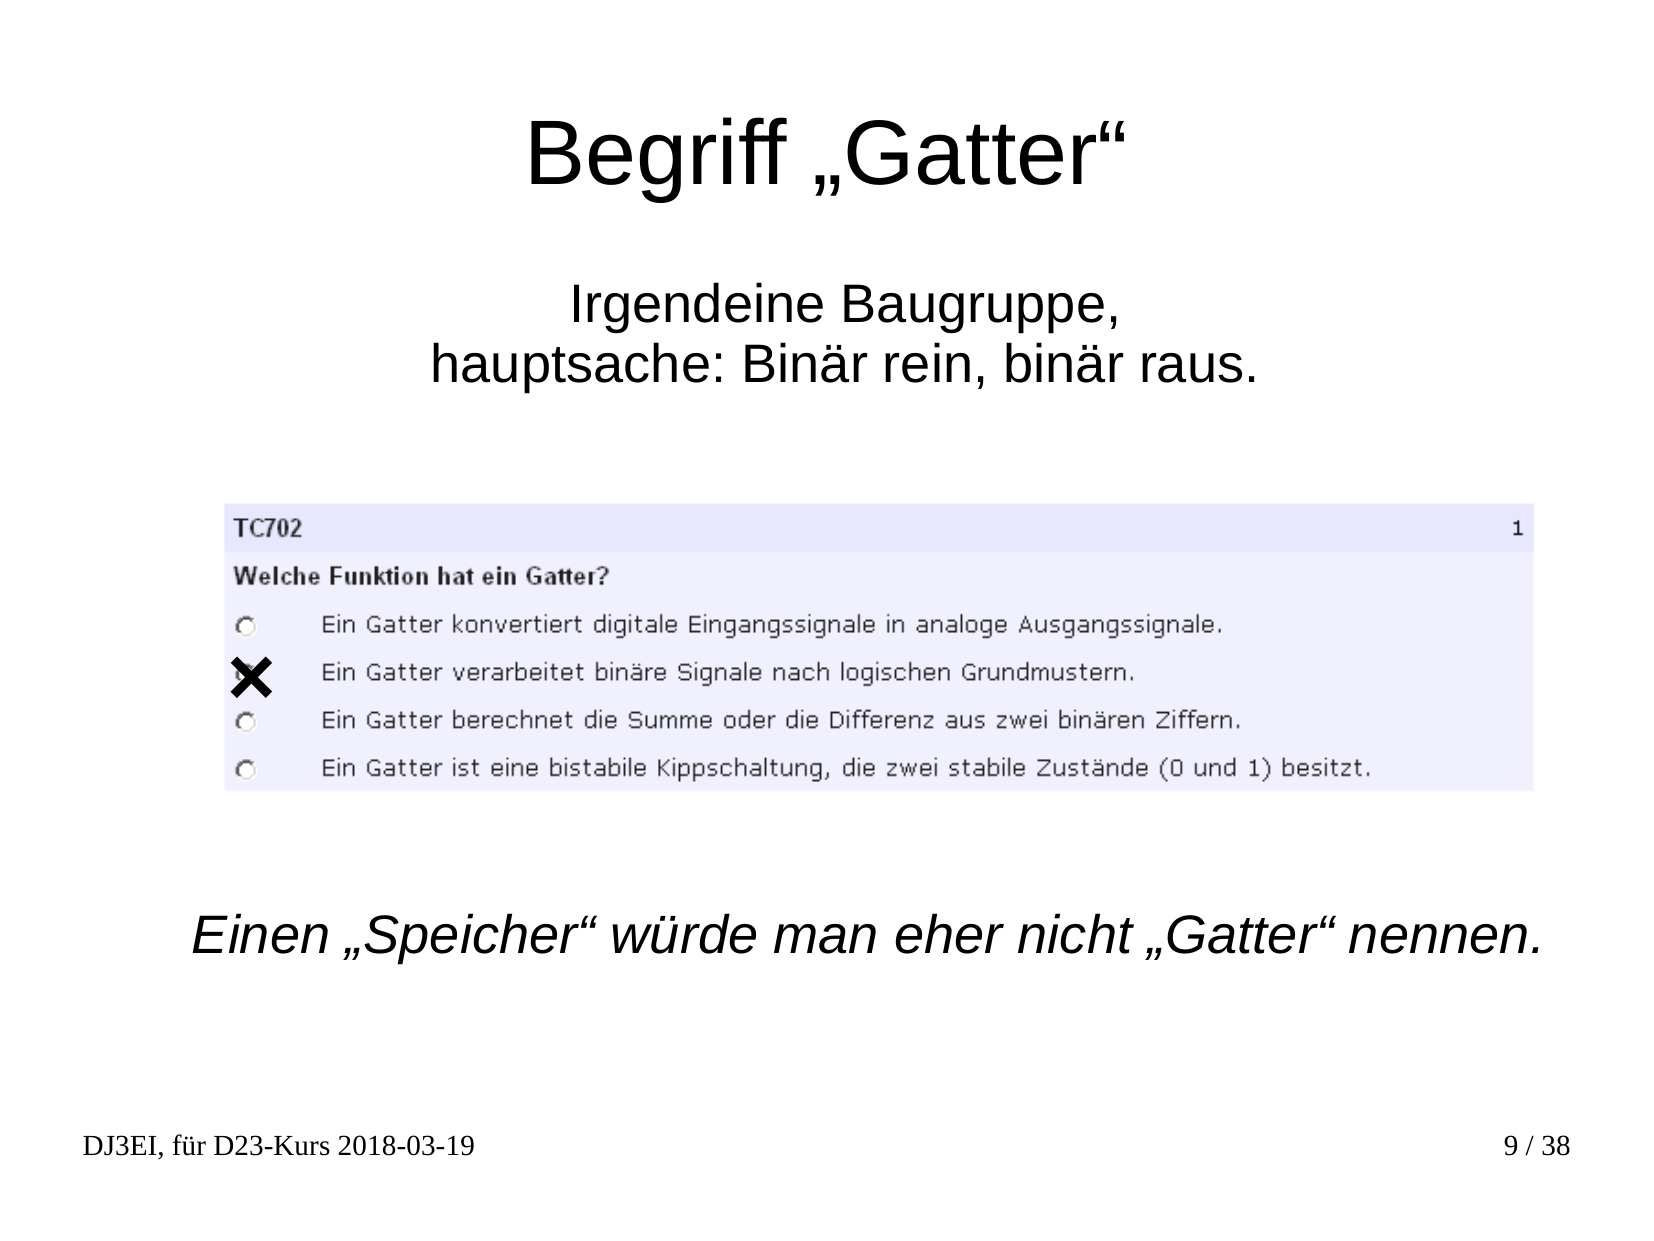

# Begriff „Gatter“
Irgendeine Baugruppe,
hauptsache: Binär rein, binär raus.
×
Einen „Speicher“ würde man eher nicht „Gatter“ nennen.
9